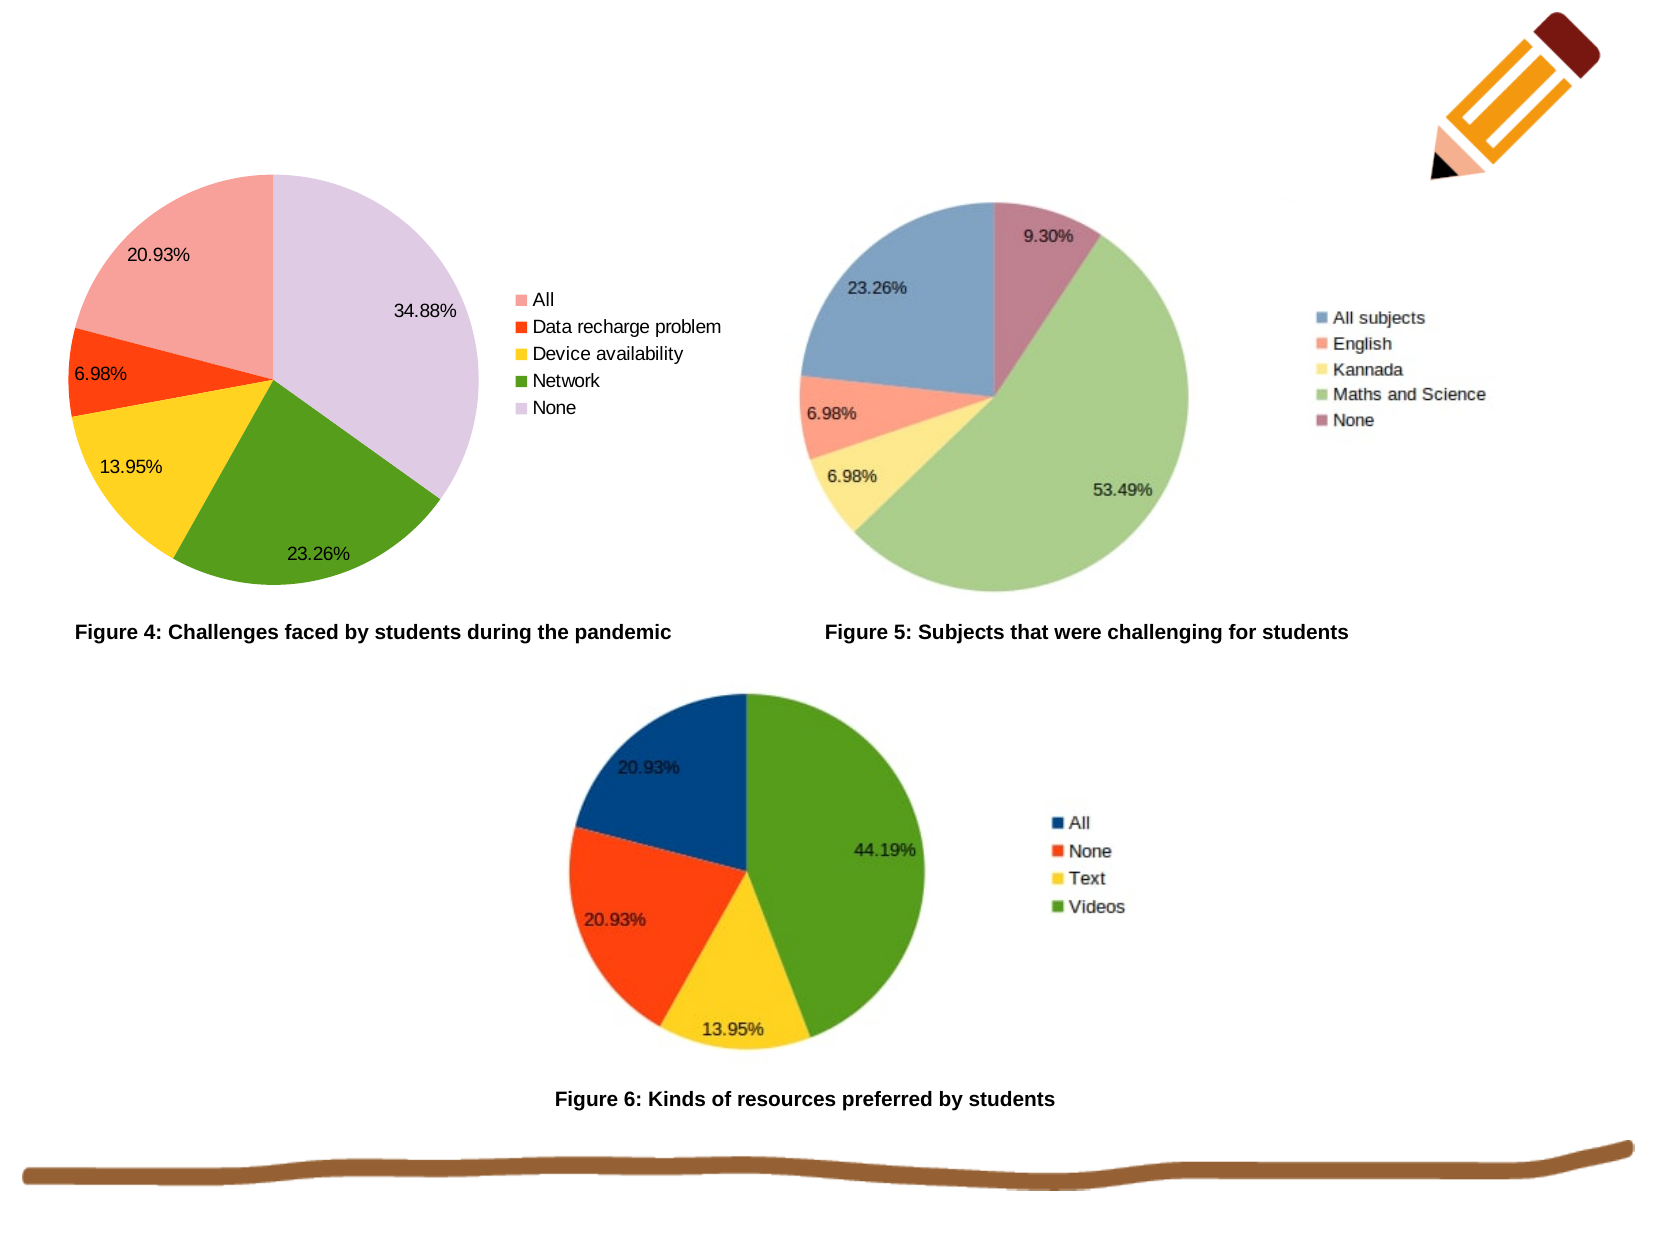

Figure 4: Challenges faced by students during the pandemic
Figure 5: Subjects that were challenging for students
Figure 6: Kinds of resources preferred by students